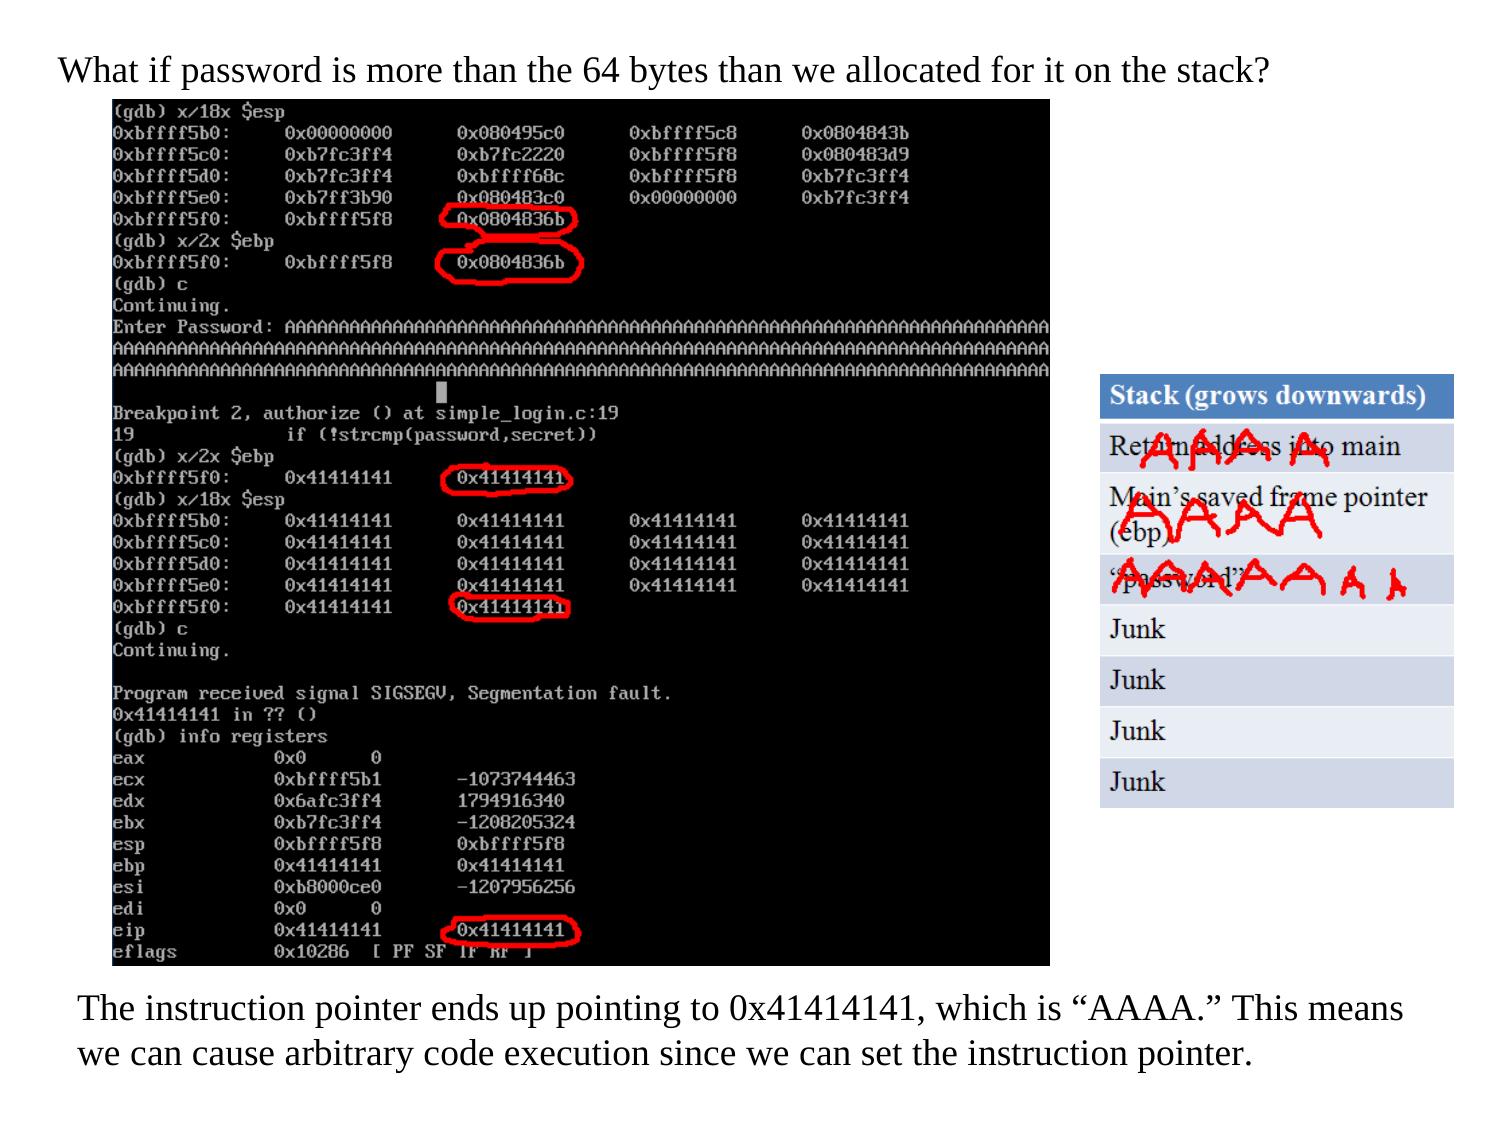

What if password is more than the 64 bytes than we allocated for it on the stack?
The instruction pointer ends up pointing to 0x41414141, which is “AAAA.” This means
we can cause arbitrary code execution since we can set the instruction pointer.